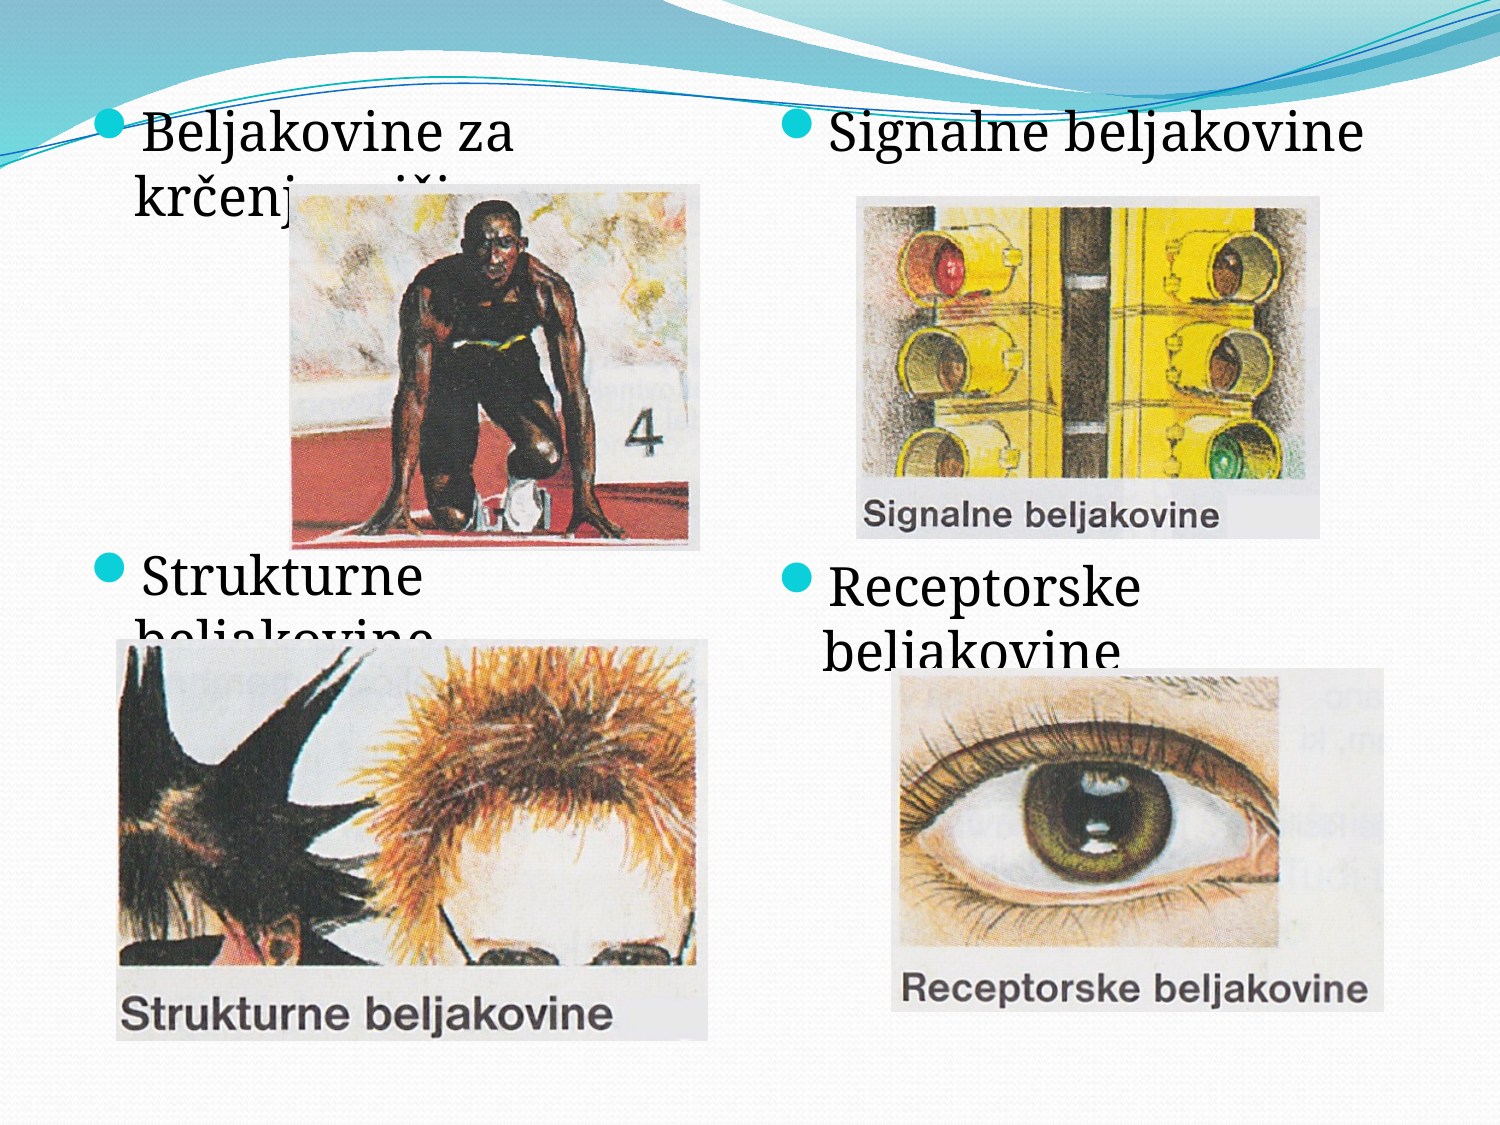

# Beljakovine za krčenje mišic
Strukturne beljakovine
Signalne beljakovine
Receptorske beljakovine